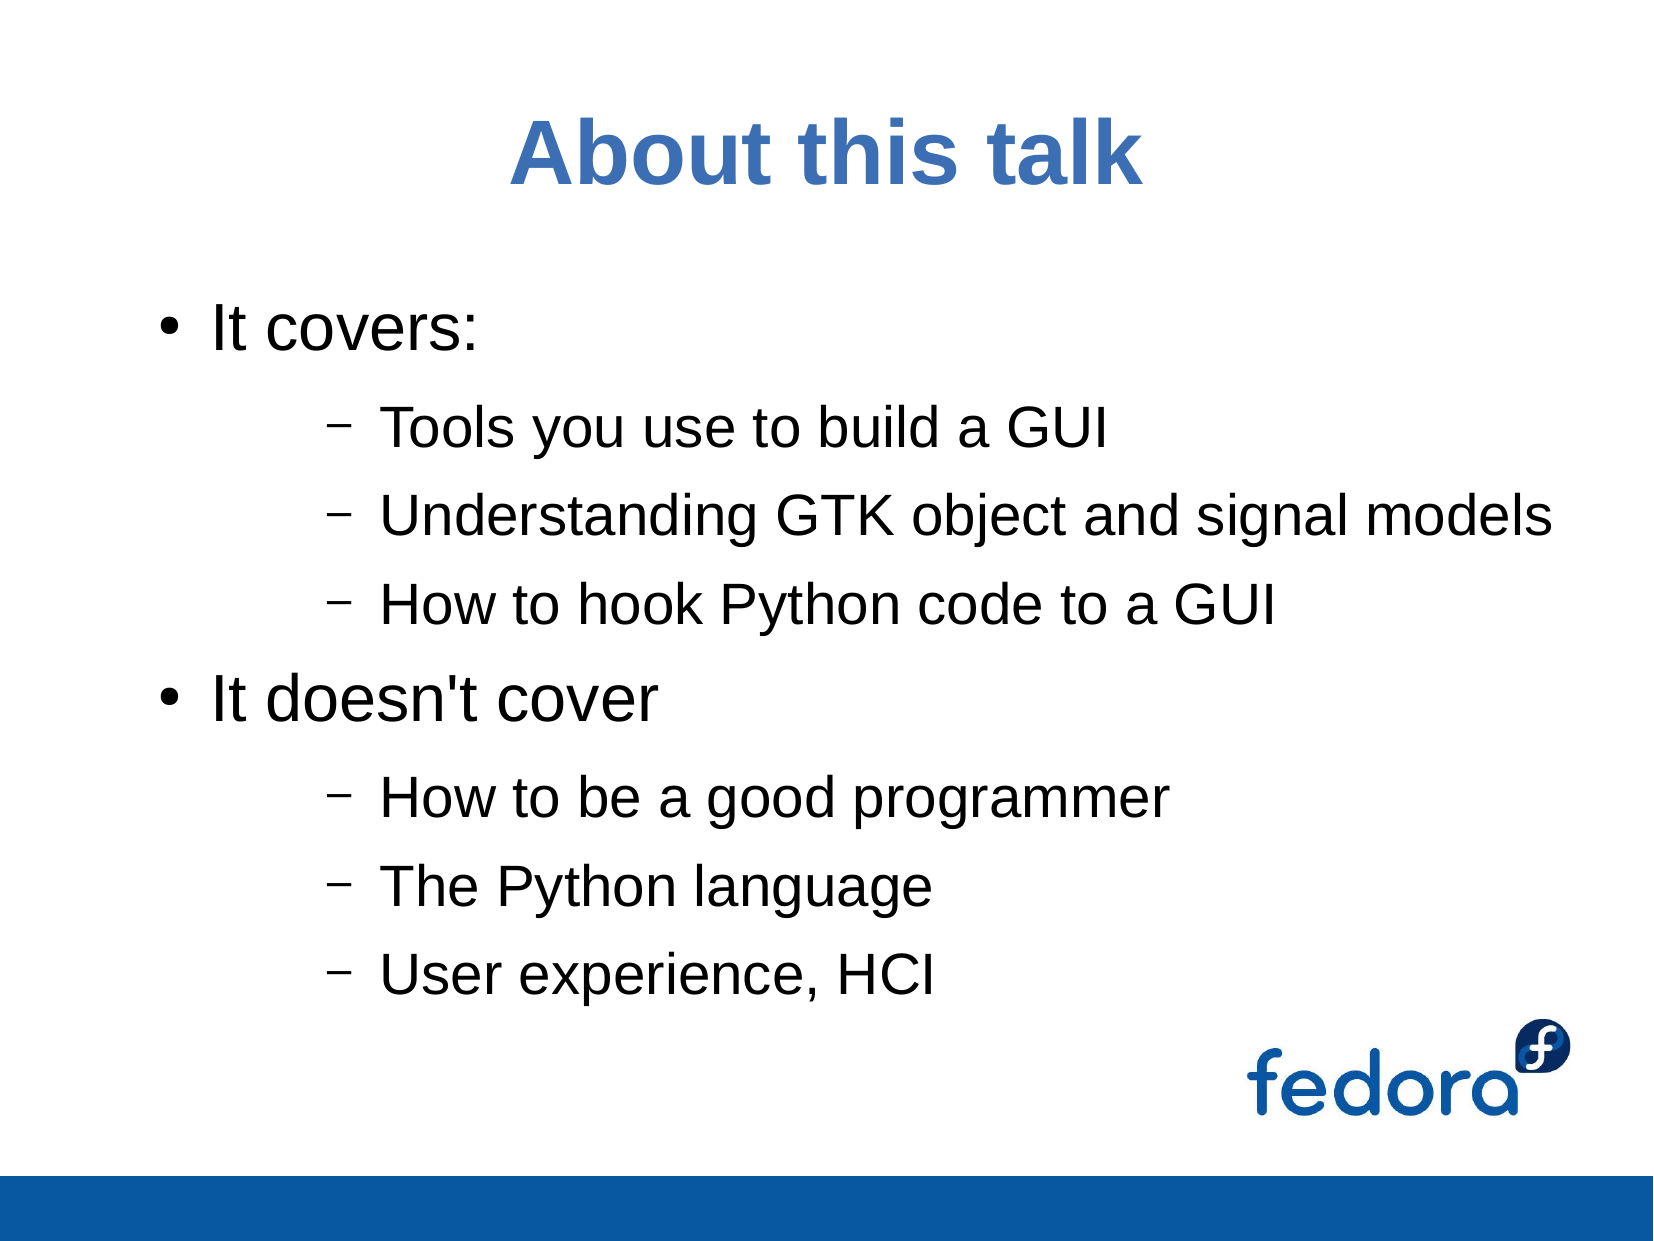

# About this talk
It covers:
Tools you use to build a GUI
Understanding GTK object and signal models
How to hook Python code to a GUI
It doesn't cover
How to be a good programmer
The Python language
User experience, HCI